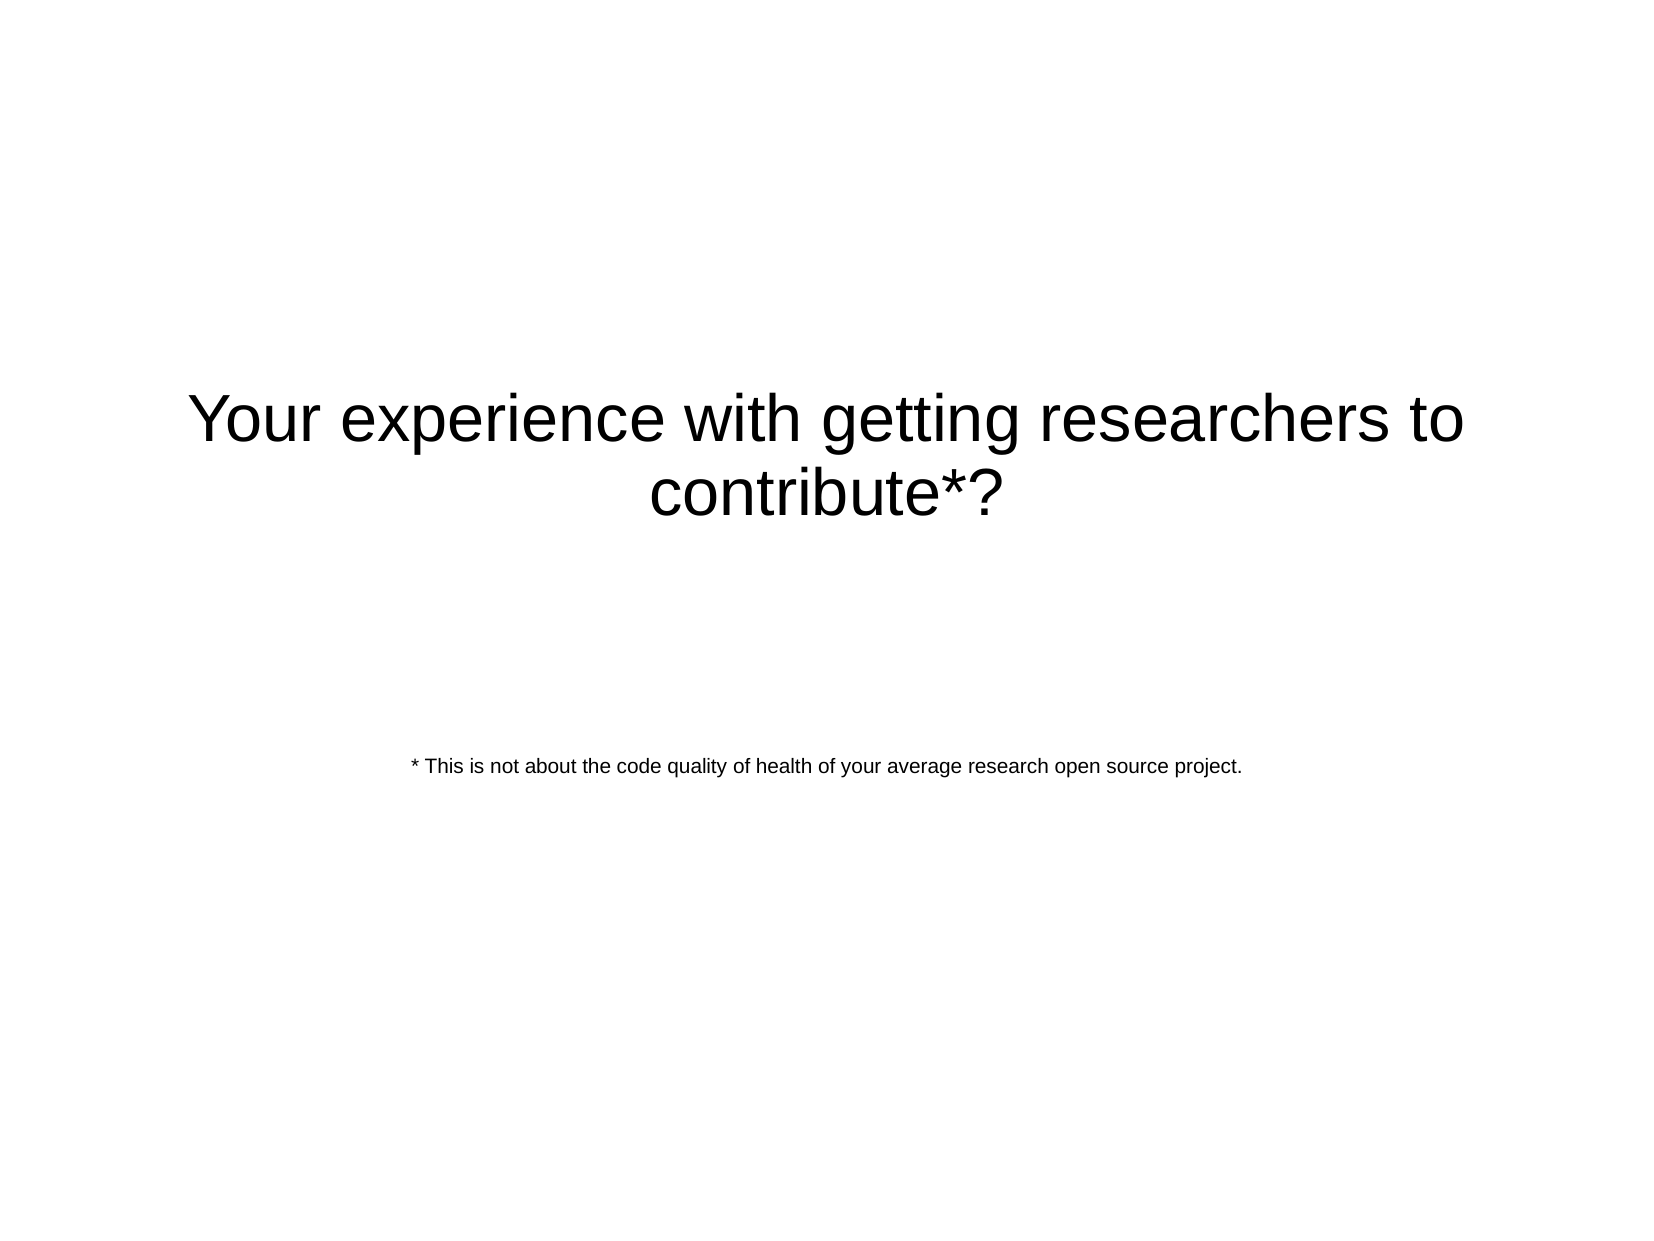

Your experience with getting researchers to contribute*?
* This is not about the code quality of health of your average research open source project.